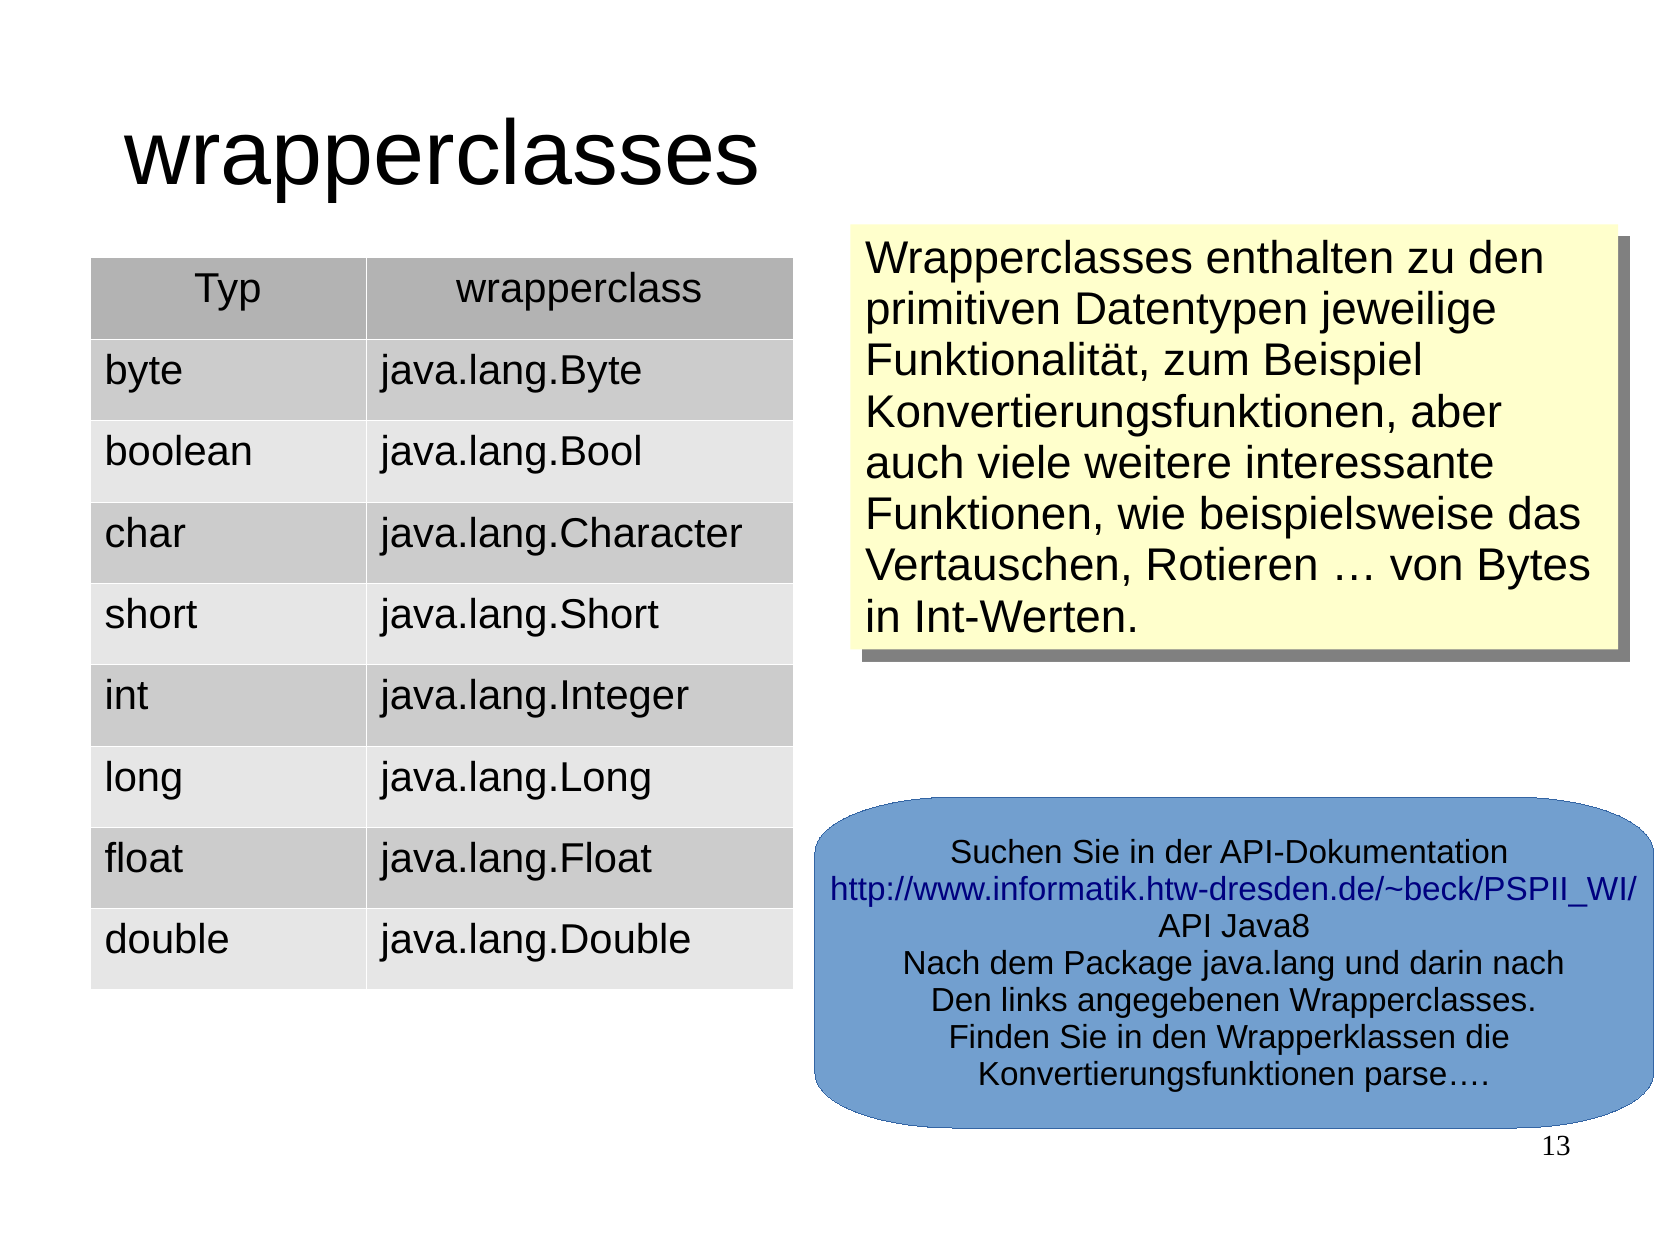

# wrapperclasses
Wrapperclasses enthalten zu den primitiven Datentypen jeweilige Funktionalität, zum Beispiel Konvertierungsfunktionen, aber auch viele weitere interessante Funktionen, wie beispielsweise das Vertauschen, Rotieren … von Bytes in Int-Werten.
| Typ | wrapperclass |
| --- | --- |
| byte | java.lang.Byte |
| boolean | java.lang.Bool |
| char | java.lang.Character |
| short | java.lang.Short |
| int | java.lang.Integer |
| long | java.lang.Long |
| float | java.lang.Float |
| double | java.lang.Double |
Suchen Sie in der API-Dokumentation
http://www.informatik.htw-dresden.de/~beck/PSPII_WI/
API Java8
Nach dem Package java.lang und darin nach
Den links angegebenen Wrapperclasses.
Finden Sie in den Wrapperklassen die
Konvertierungsfunktionen parse….
13